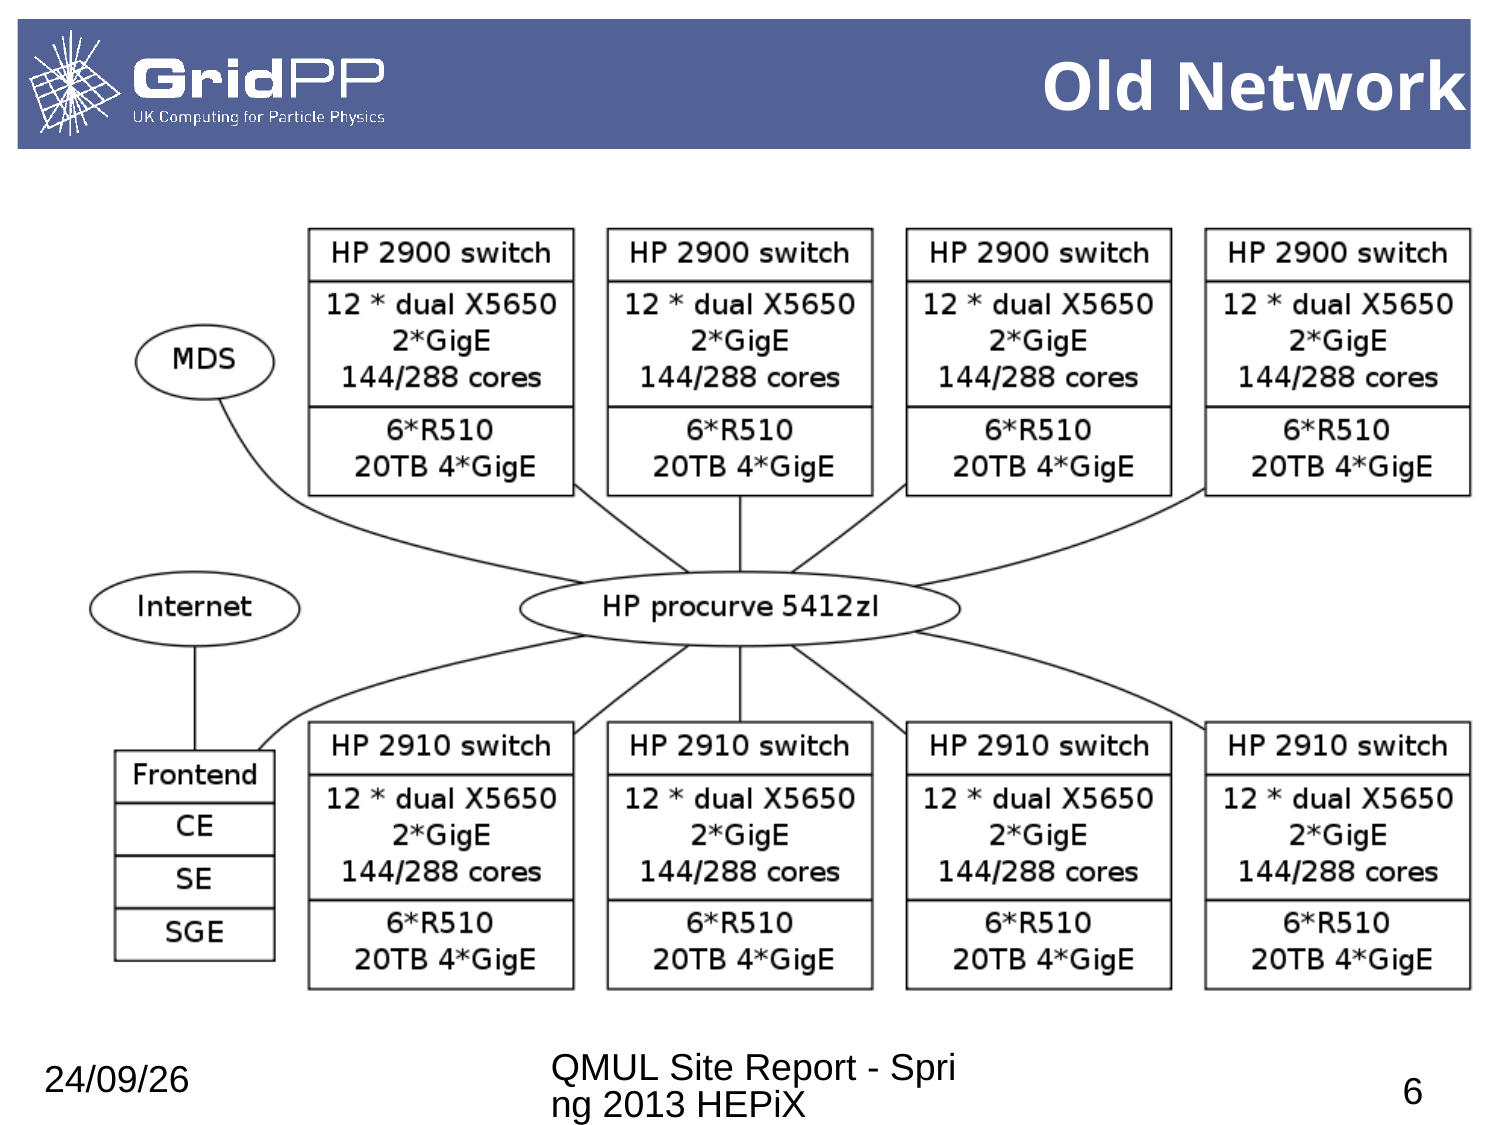

# Old Network
QMUL Site Report - Spring 2013 HEPiX
6